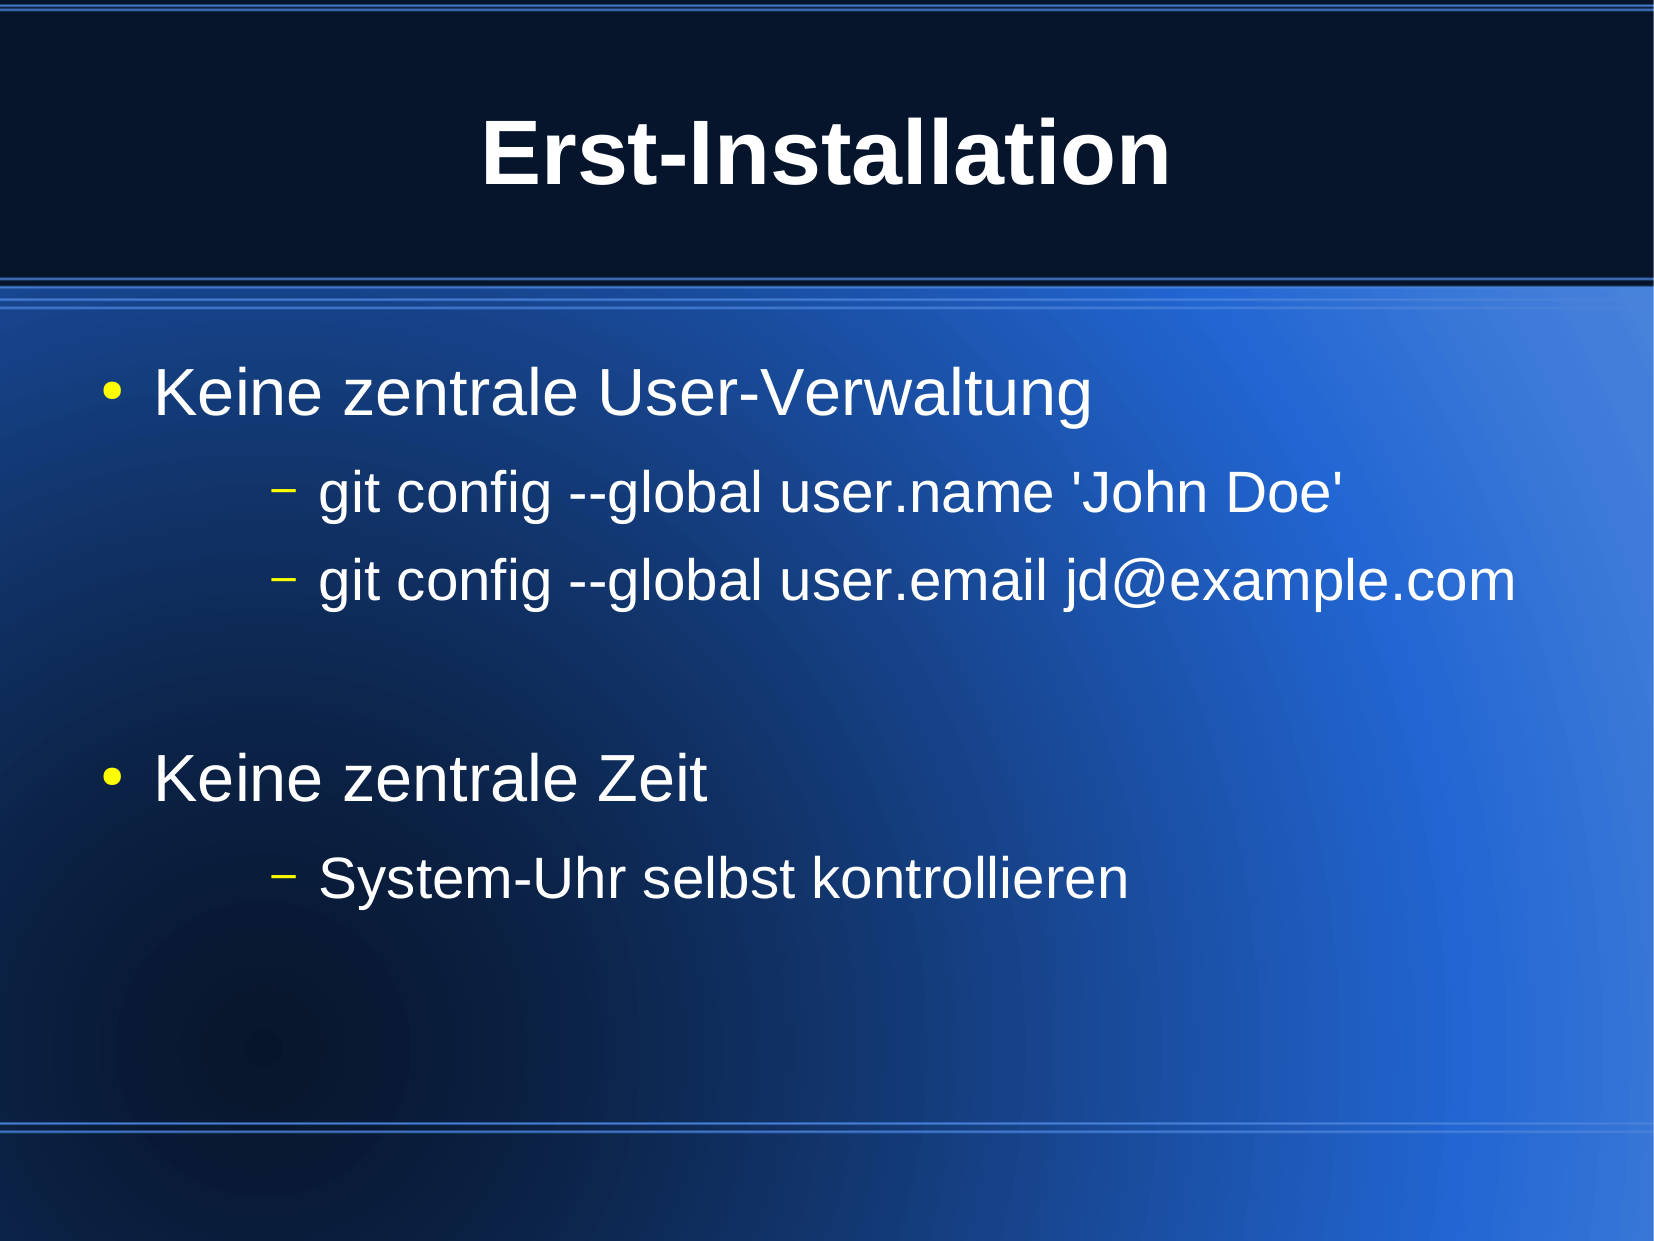

# Erst-Installation
Keine zentrale User-Verwaltung
git config --global user.name 'John Doe'
git config --global user.email jd@example.com
Keine zentrale Zeit
System-Uhr selbst kontrollieren